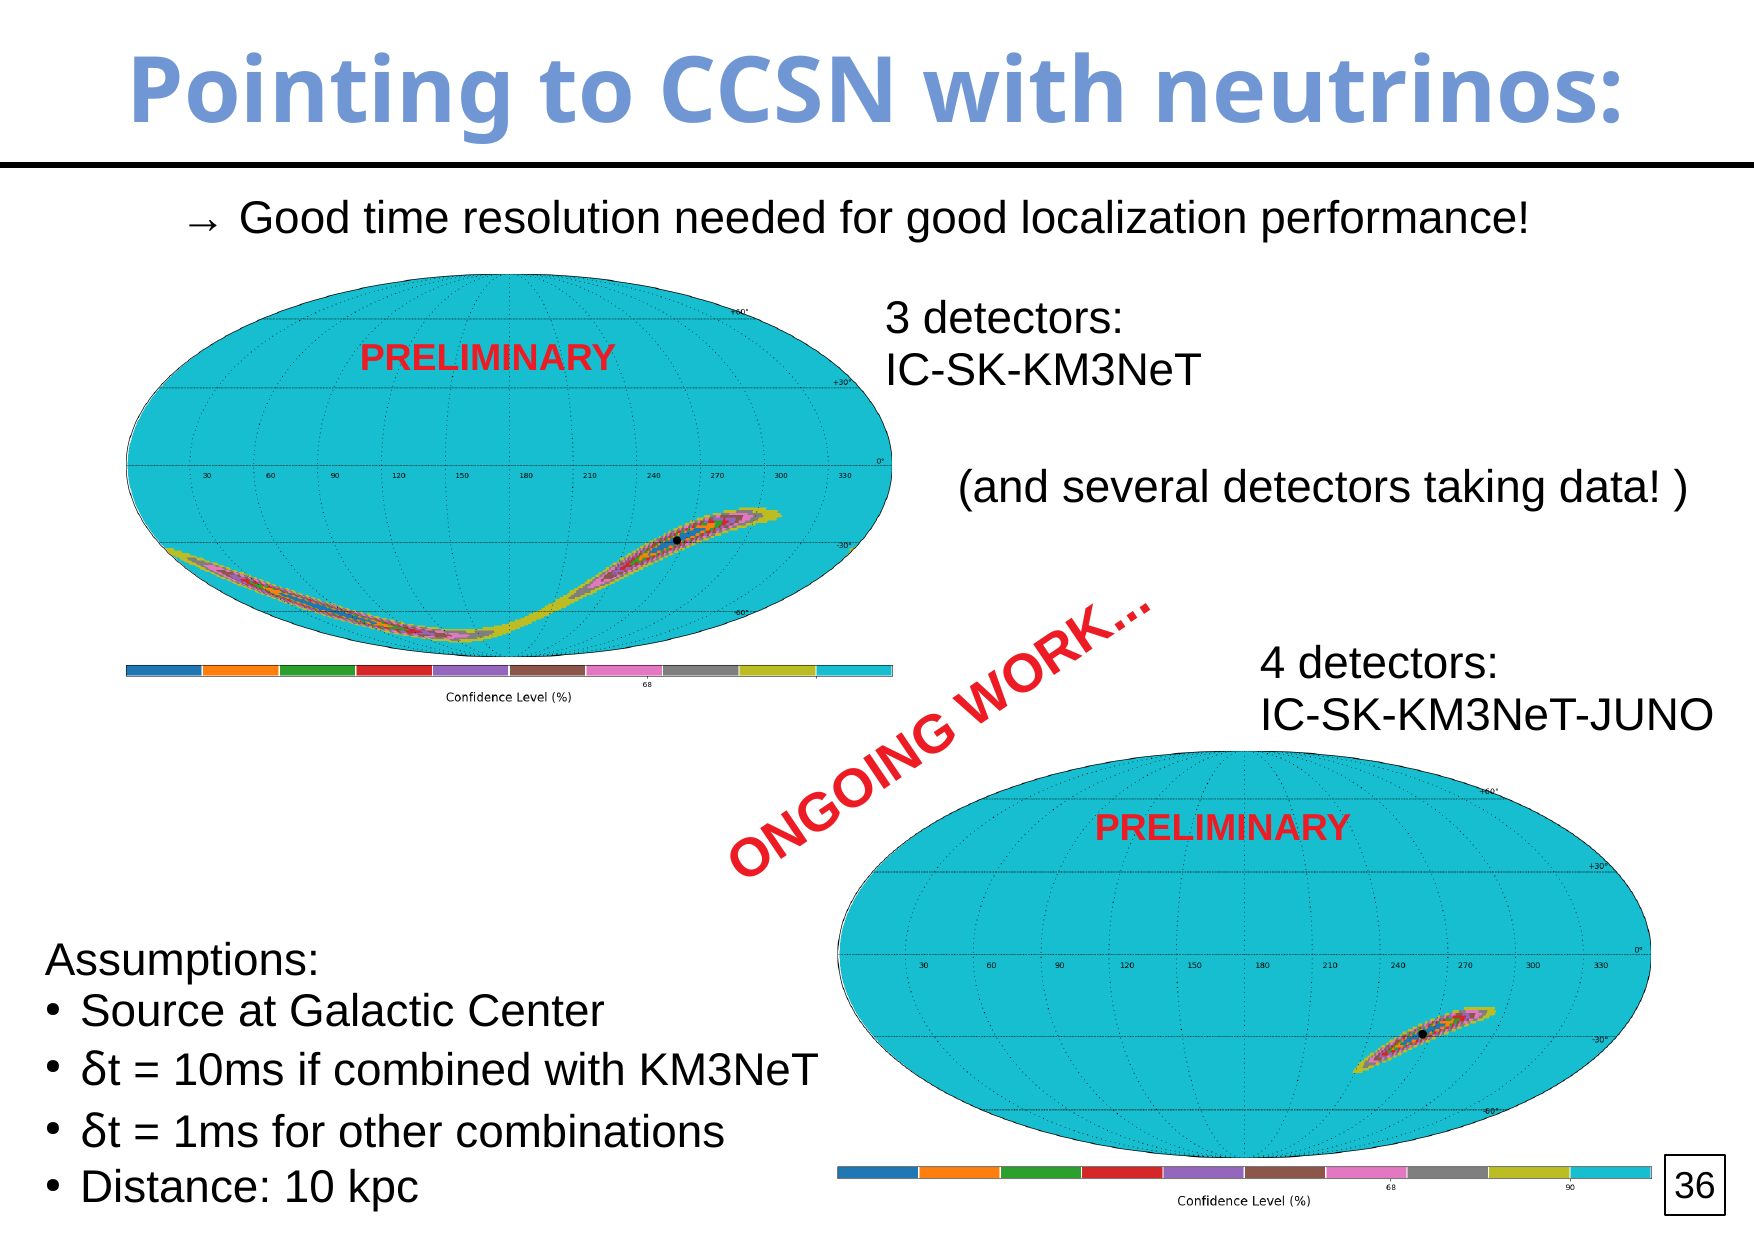

Pointing to CCSN with neutrinos:
→ Good time resolution needed for good localization performance!
3 detectors: IC-SK-KM3NeT
PRELIMINARY
 (and several detectors taking data! )
4 detectors:
IC-SK-KM3NeT-JUNO
ONGOING WORK...
PRELIMINARY
Assumptions:
Source at Galactic Center
δt = 10ms if combined with KM3NeT
δt = 1ms for other combinations
Distance: 10 kpc
36